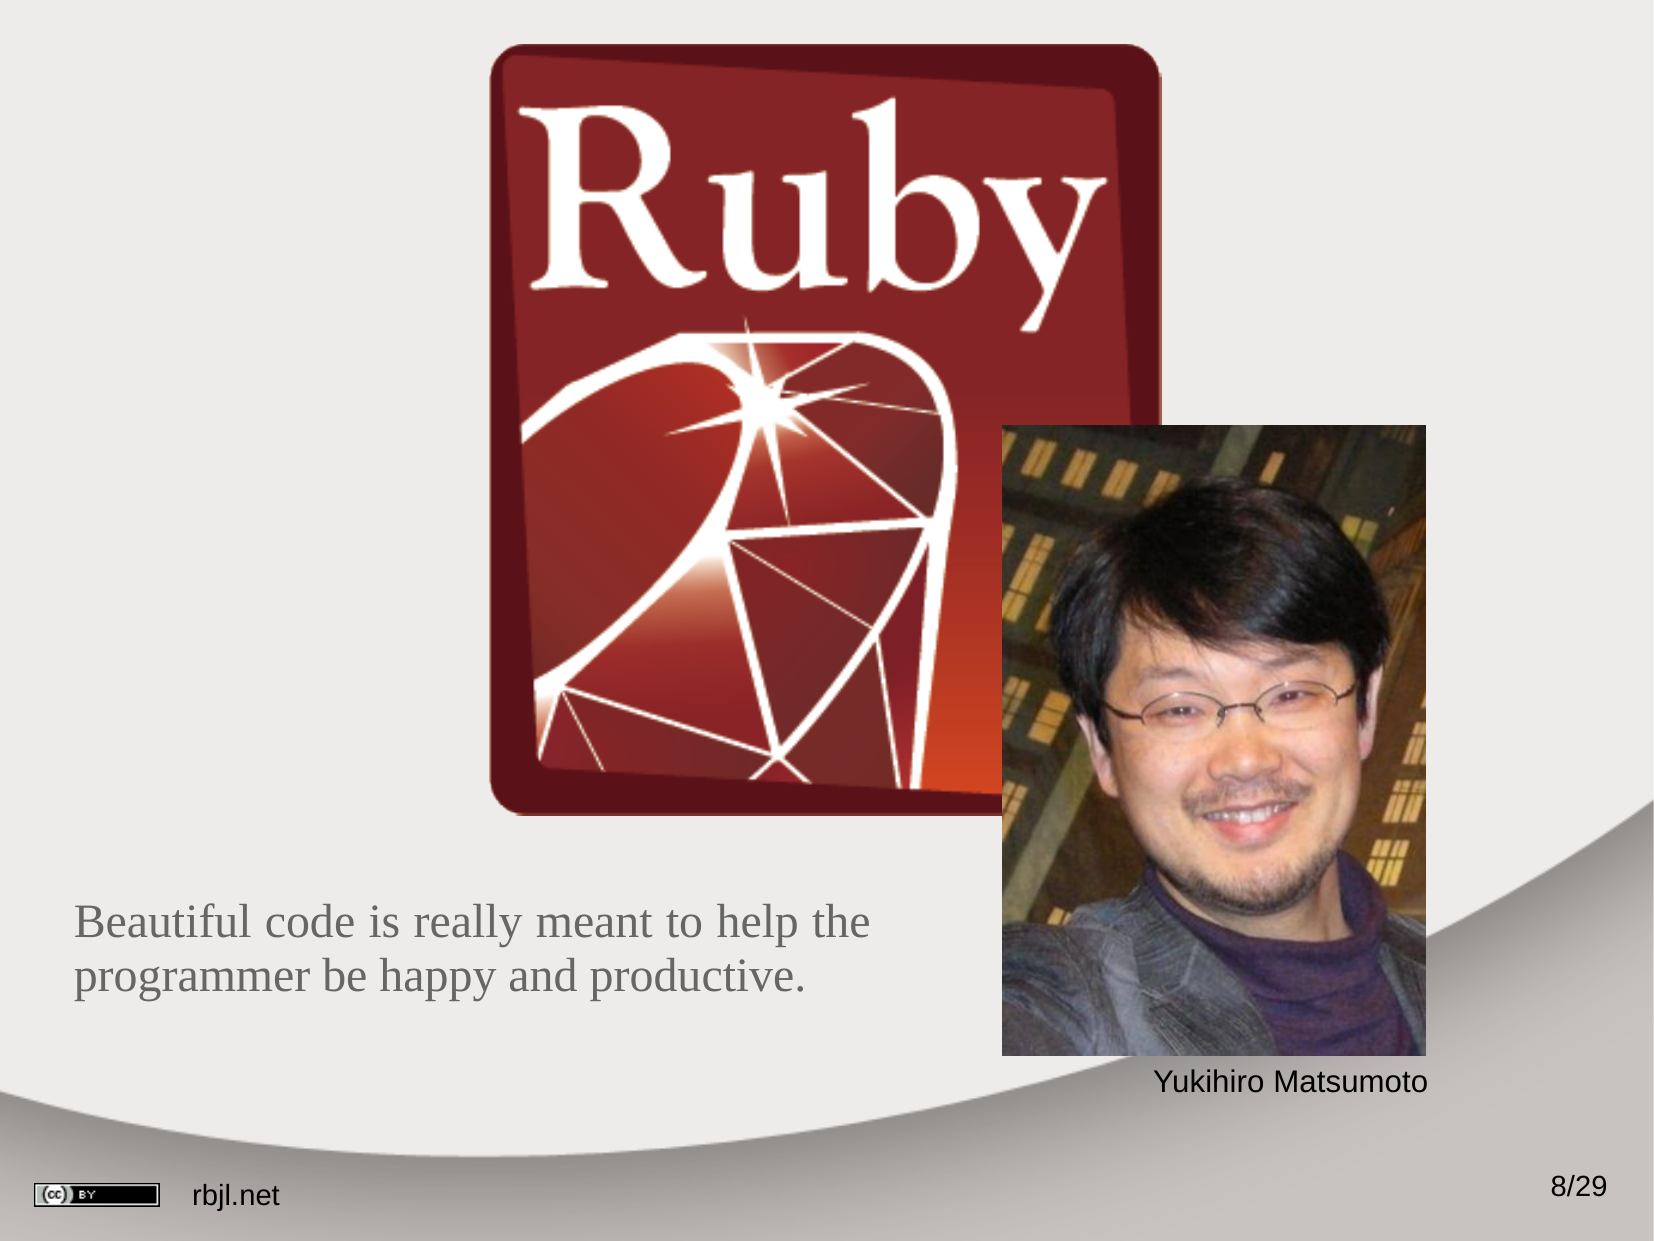

Beautiful code is really meant to help the programmer be happy and productive.
Yukihiro Matsumoto
8